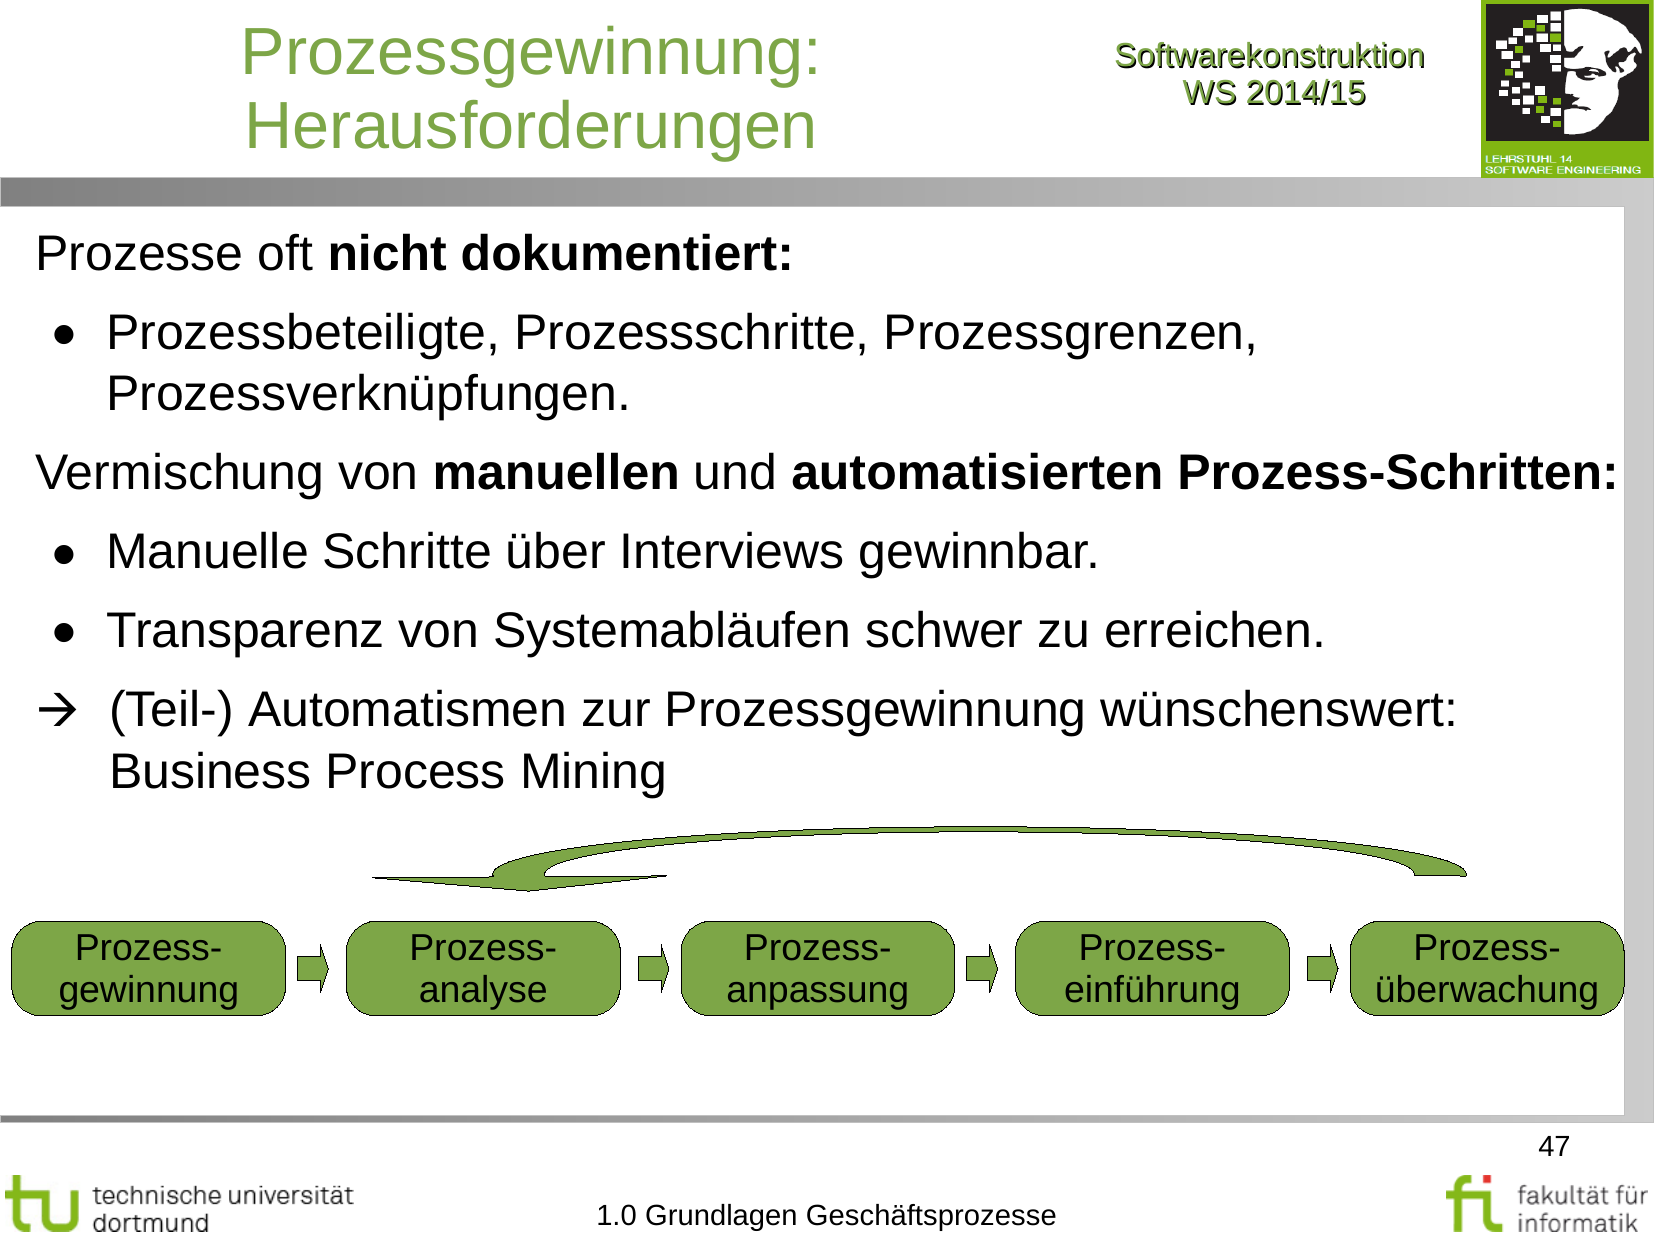

# Prozessgewinnung: Herausforderungen
Prozesse oft nicht dokumentiert:
Prozessbeteiligte, Prozessschritte, Prozessgrenzen, Prozessverknüpfungen.
Vermischung von manuellen und automatisierten Prozess-Schritten:
Manuelle Schritte über Interviews gewinnbar.
Transparenz von Systemabläufen schwer zu erreichen.
 	(Teil-) Automatismen zur Prozessgewinnung wünschenswert:
 	Business Process Mining
Prozess-
gewinnung
Prozess-
analyse
Prozess-
anpassung
Prozess-
einführung
Prozess-
überwachung
47
1.0 Grundlagen Geschäftsprozesse